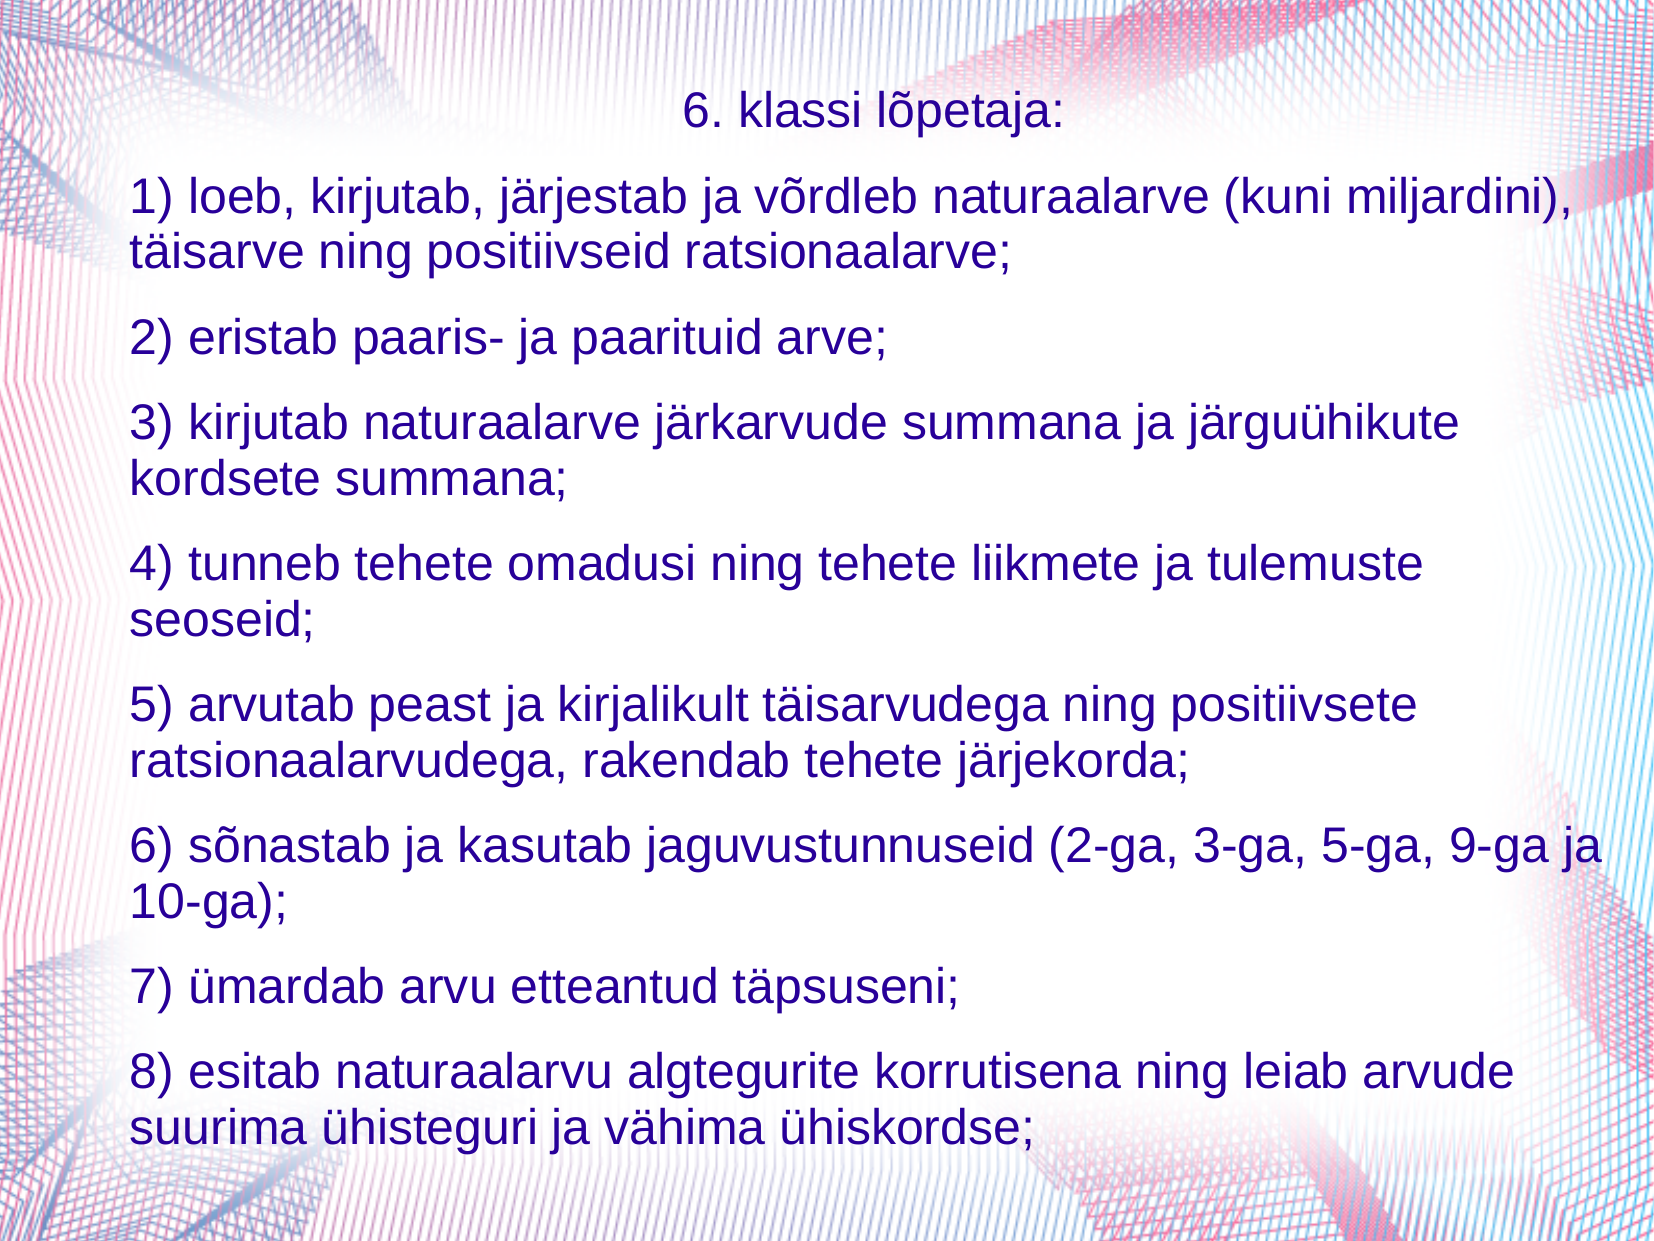

# 6. klassi lõpetaja:
1) loeb, kirjutab, järjestab ja võrdleb naturaalarve (kuni miljardini), täisarve ning positiivseid ratsionaalarve;
2) eristab paaris- ja paarituid arve;
3) kirjutab naturaalarve järkarvude summana ja järguühikute kordsete summana;
4) tunneb tehete omadusi ning tehete liikmete ja tulemuste seoseid;
5) arvutab peast ja kirjalikult täisarvudega ning positiivsete ratsionaalarvudega, rakendab tehete järjekorda;
6) sõnastab ja kasutab jaguvustunnuseid (2-ga, 3-ga, 5-ga, 9-ga ja 10-ga);
7) ümardab arvu etteantud täpsuseni;
8) esitab naturaalarvu algtegurite korrutisena ning leiab arvude suurima ühisteguri ja vähima ühiskordse;